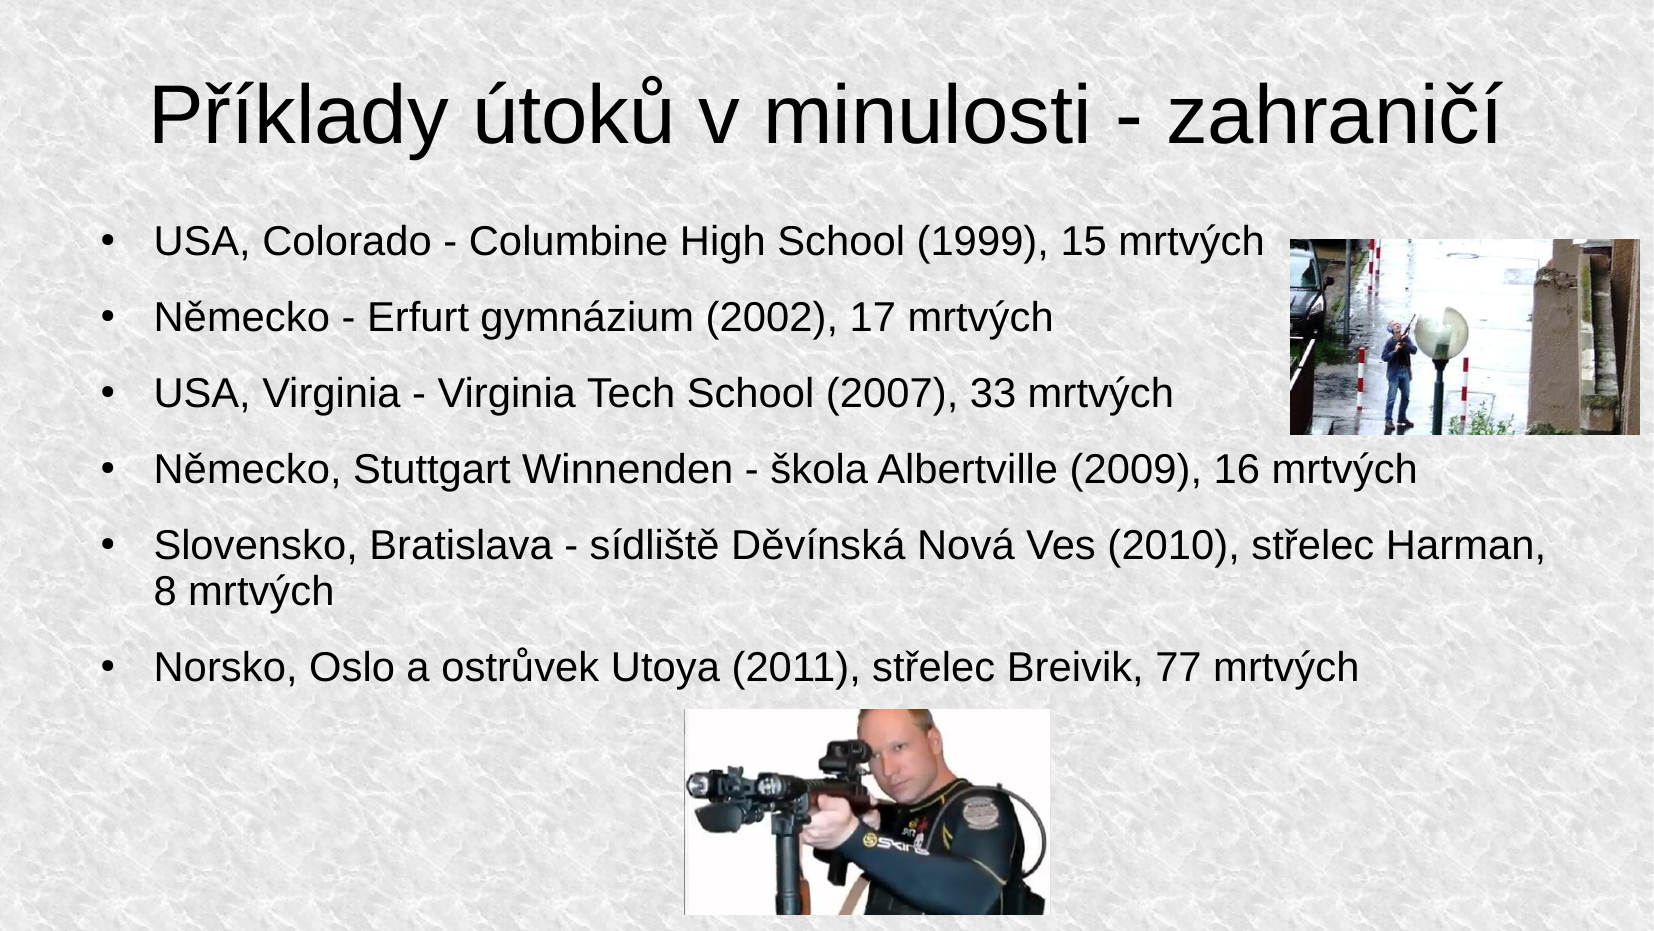

# Příklady útoků v minulosti - zahraničí
USA, Colorado - Columbine High School (1999), 15 mrtvých
Německo - Erfurt gymnázium (2002), 17 mrtvých
USA, Virginia - Virginia Tech School (2007), 33 mrtvých
Německo, Stuttgart Winnenden - škola Albertville (2009), 16 mrtvých
Slovensko, Bratislava - sídliště Děvínská Nová Ves (2010), střelec Harman, 8 mrtvých
Norsko, Oslo a ostrůvek Utoya (2011), střelec Breivik, 77 mrtvých